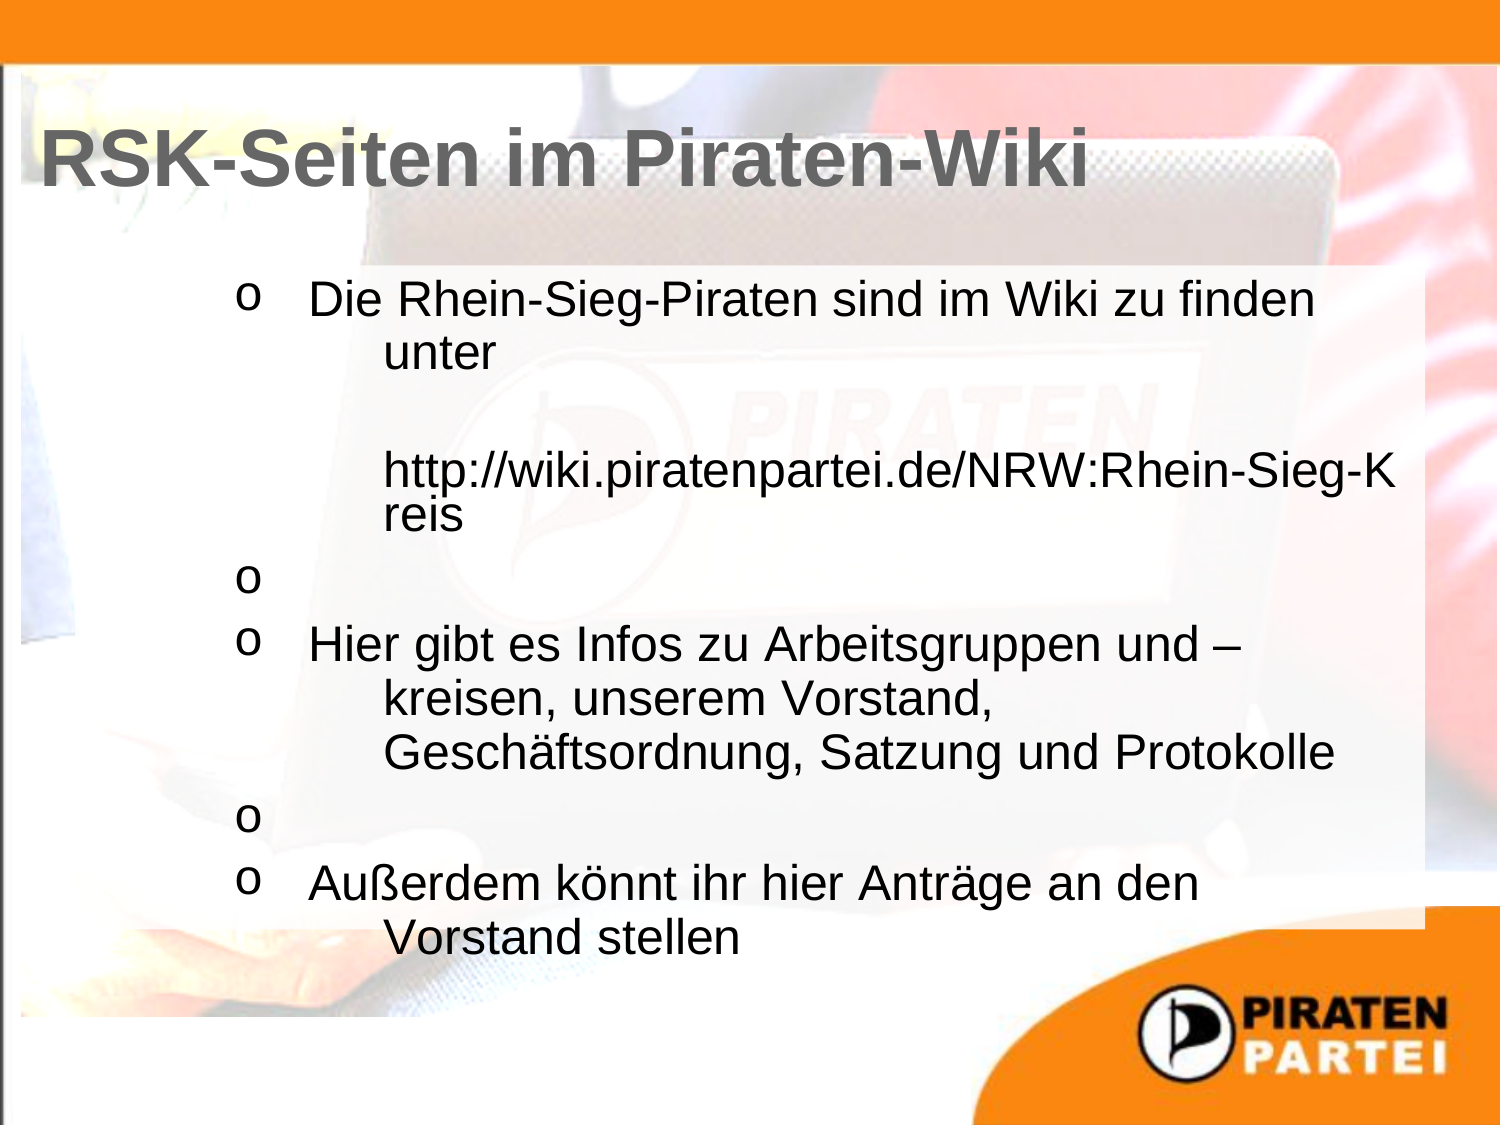

RSK-Seiten im Piraten-Wiki
# Die Rhein-Sieg-Piraten sind im Wiki zu finden unter
	http://wiki.piratenpartei.de/NRW:Rhein-Sieg-Kreis
Hier gibt es Infos zu Arbeitsgruppen und –kreisen, unserem Vorstand, Geschäftsordnung, Satzung und Protokolle
Außerdem könnt ihr hier Anträge an den Vorstand stellen